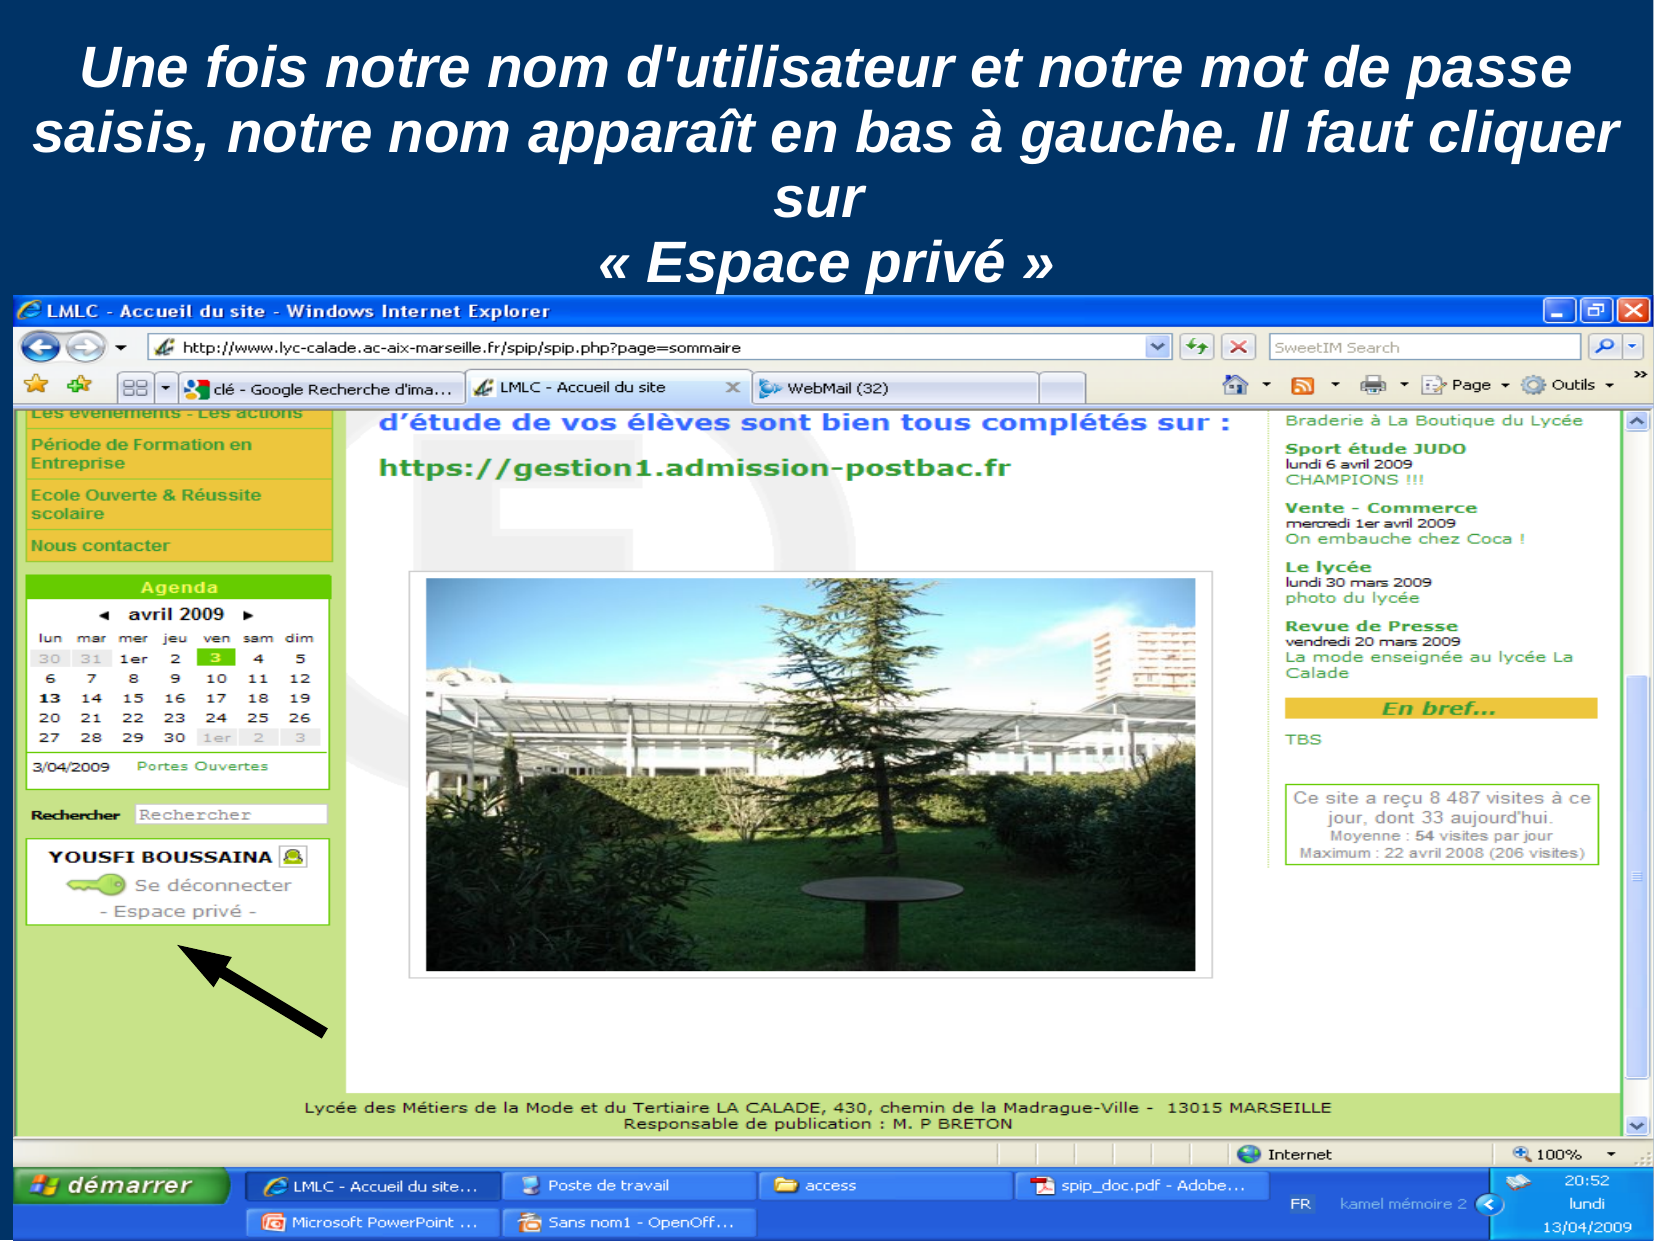

# Une fois notre nom d'utilisateur et notre mot de passe saisis, notre nom apparaît en bas à gauche. Il faut cliquer sur « Espace privé »